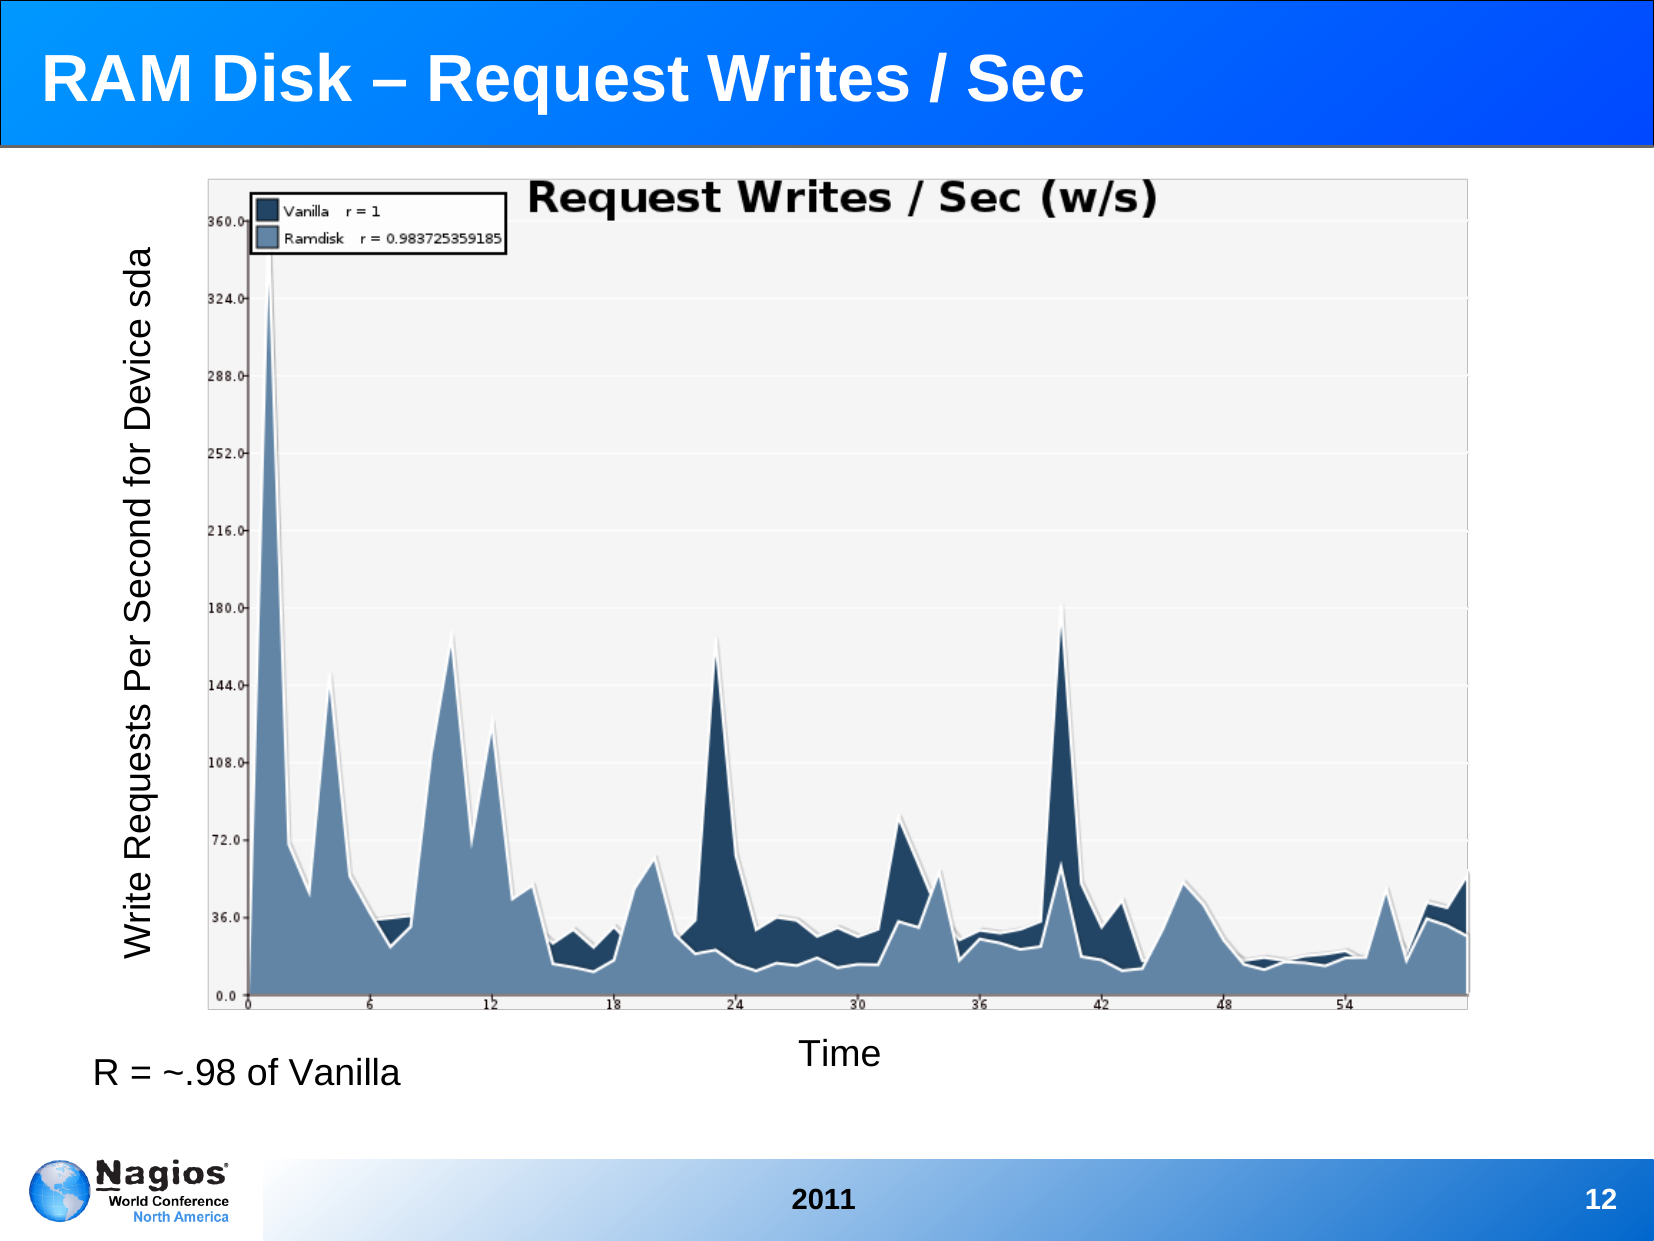

# RAM Disk – Request Writes / Sec
Write Requests Per Second for Device sda
Time
R = ~.98 of Vanilla
2011
12